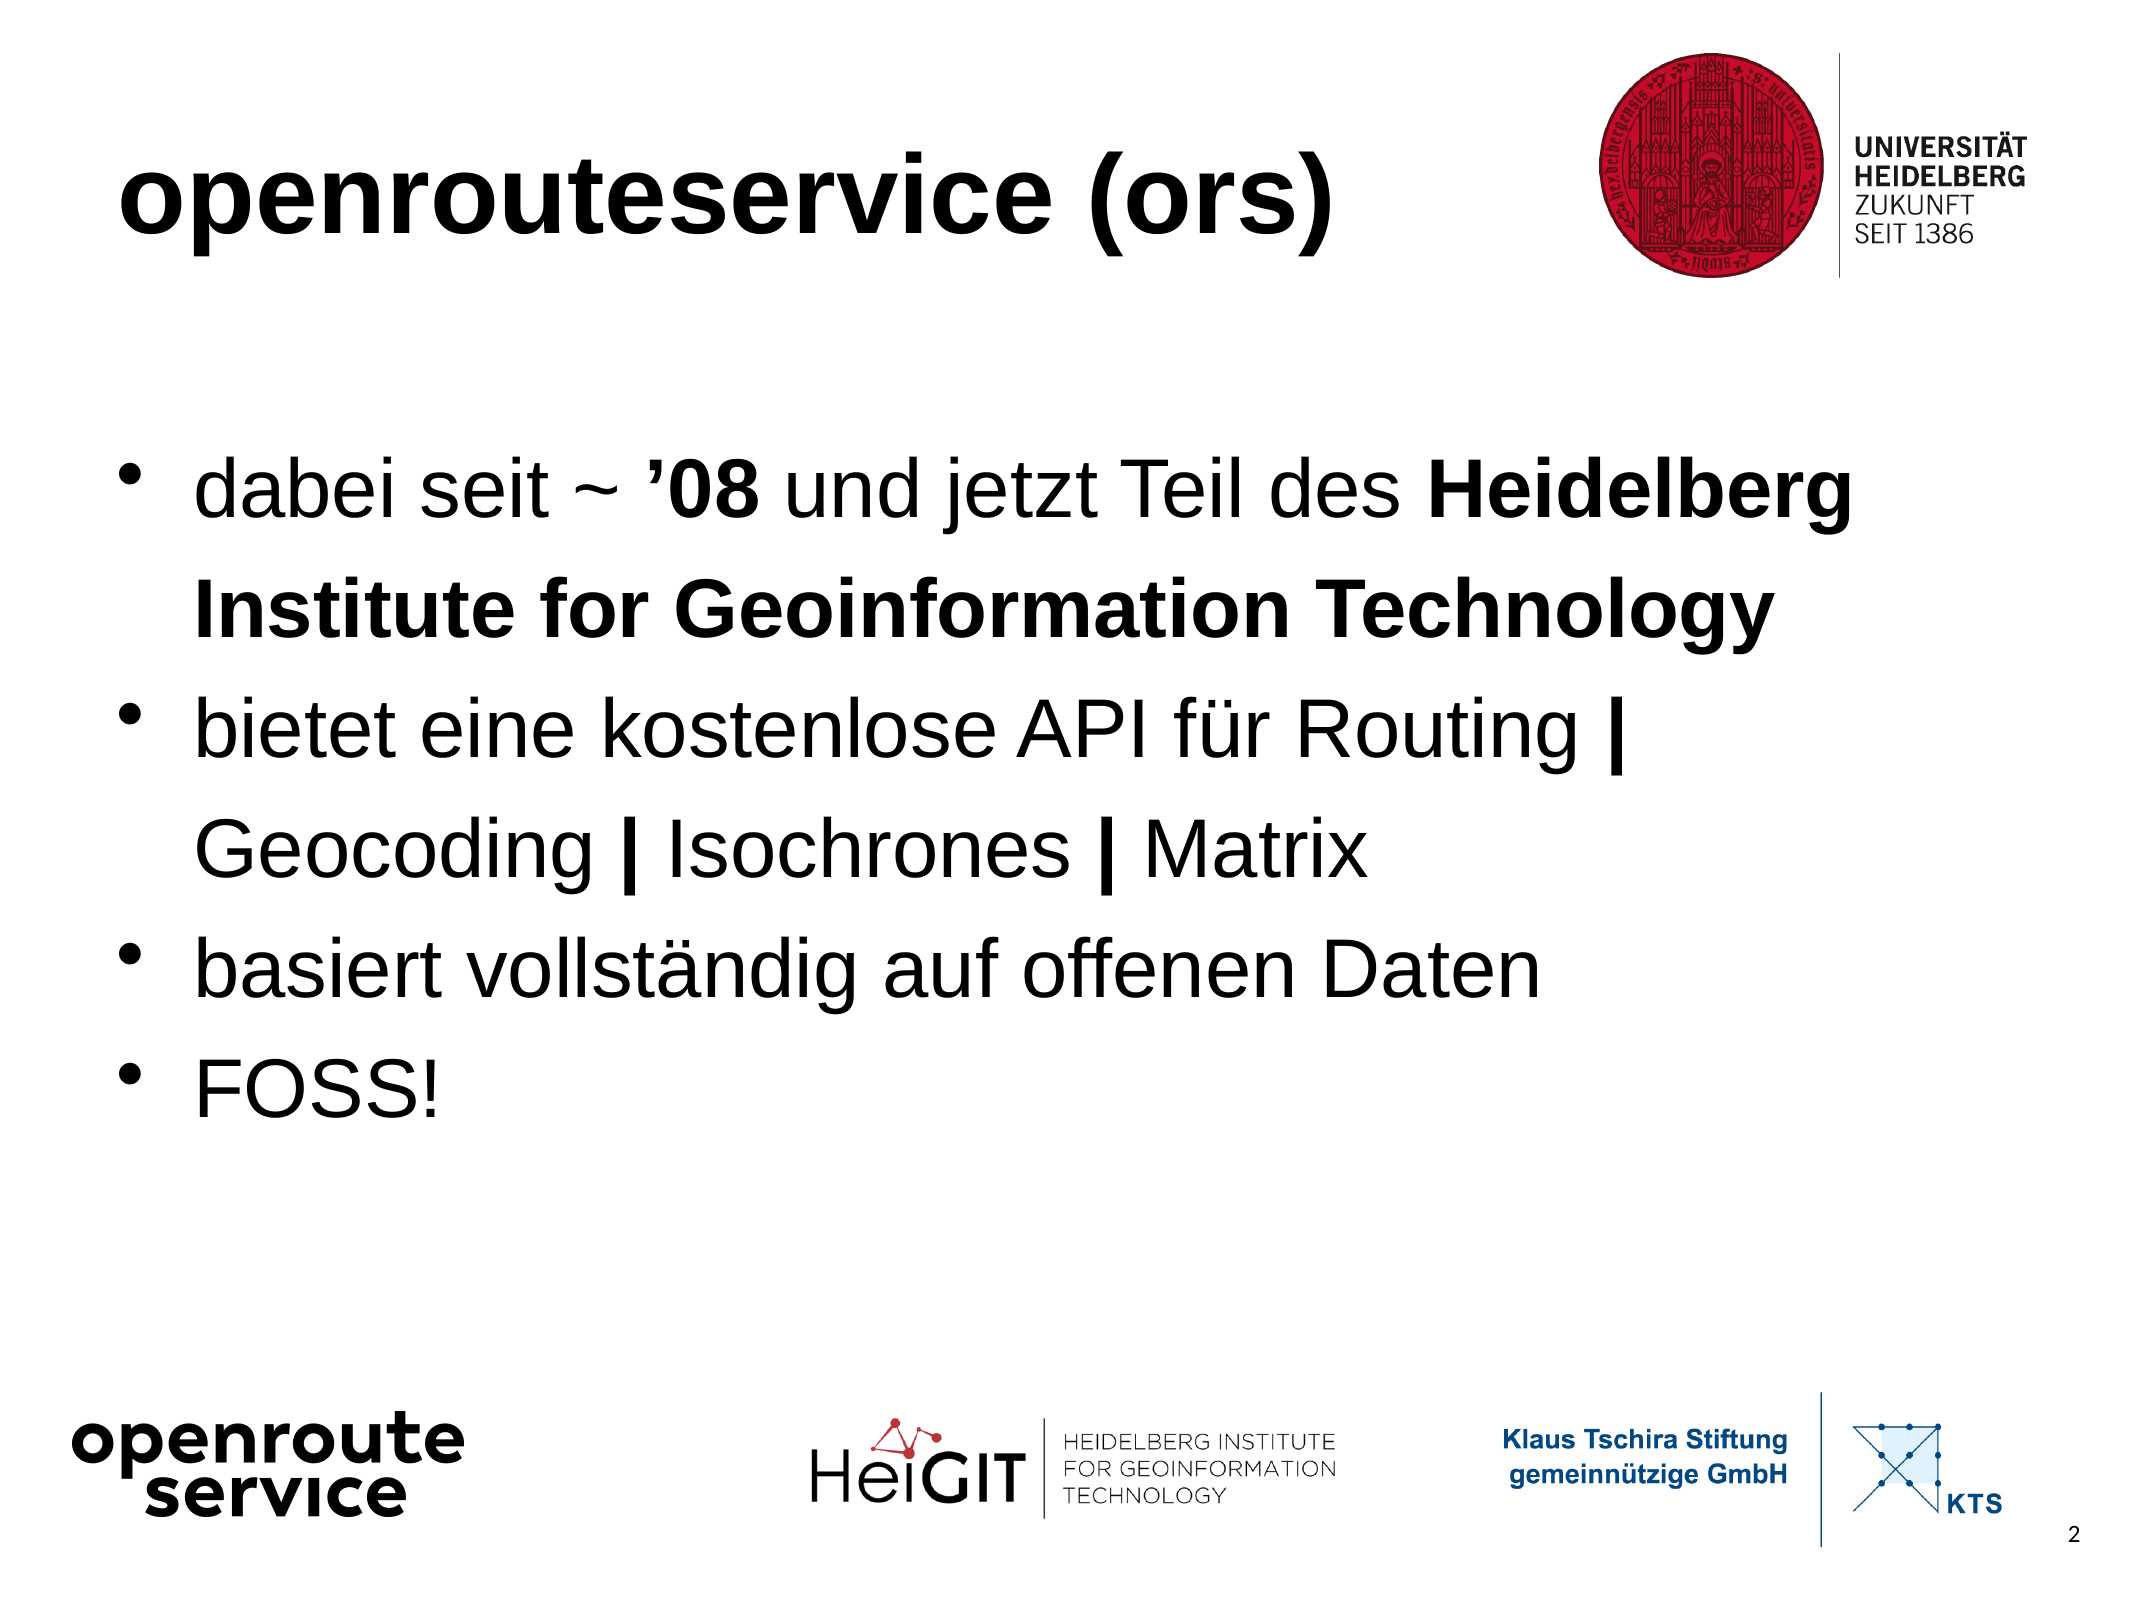

openrouteservice (ors)
dabei seit ~ ’08 und jetzt Teil des Heidelberg Institute for Geoinformation Technology
bietet eine kostenlose API für Routing | Geocoding | Isochrones | Matrix
basiert vollständig auf offenen Daten
FOSS!
2